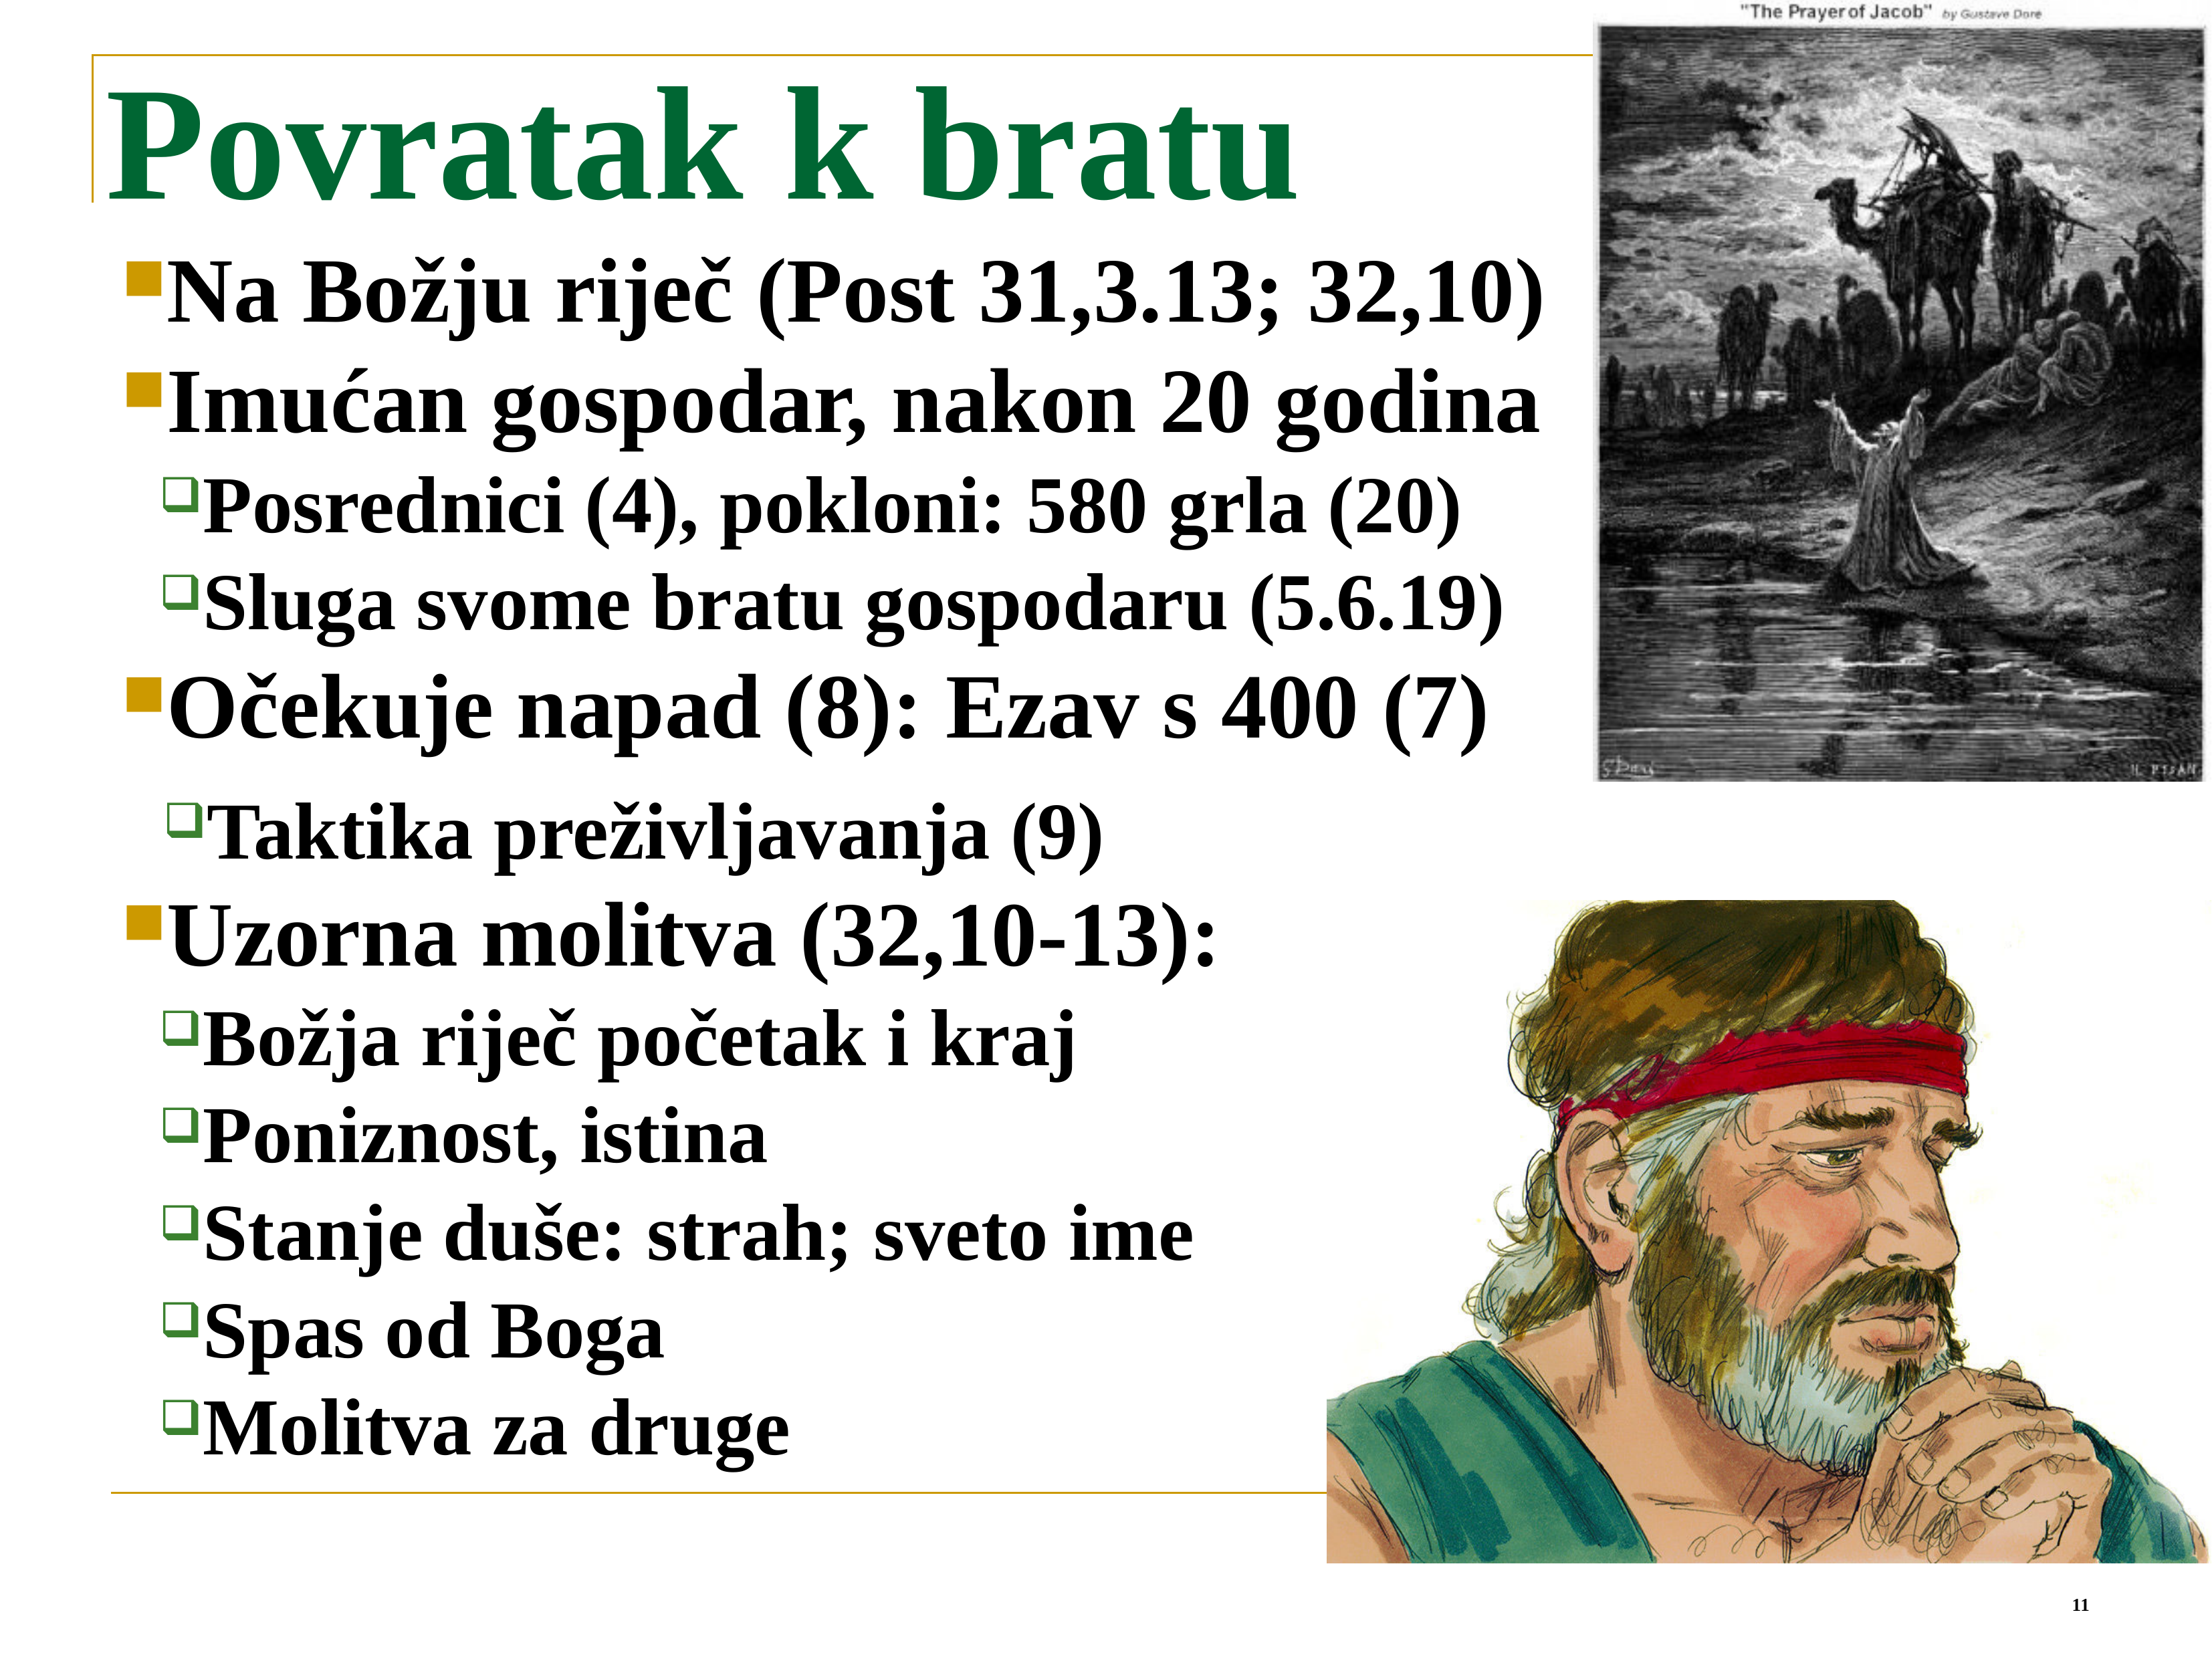

# Povratak k bratu
Na Božju riječ (Post 31,3.13; 32,10)
Imućan gospodar, nakon 20 godina
Posrednici (4), pokloni: 580 grla (20)
Sluga svome bratu gospodaru (5.6.19)
Očekuje napad (8): Ezav s 400 (7)
Taktika preživljavanja (9)
Uzorna molitva (32,10-13):
Božja riječ početak i kraj
Poniznost, istina
Stanje duše: strah; sveto ime
Spas od Boga
Molitva za druge
11